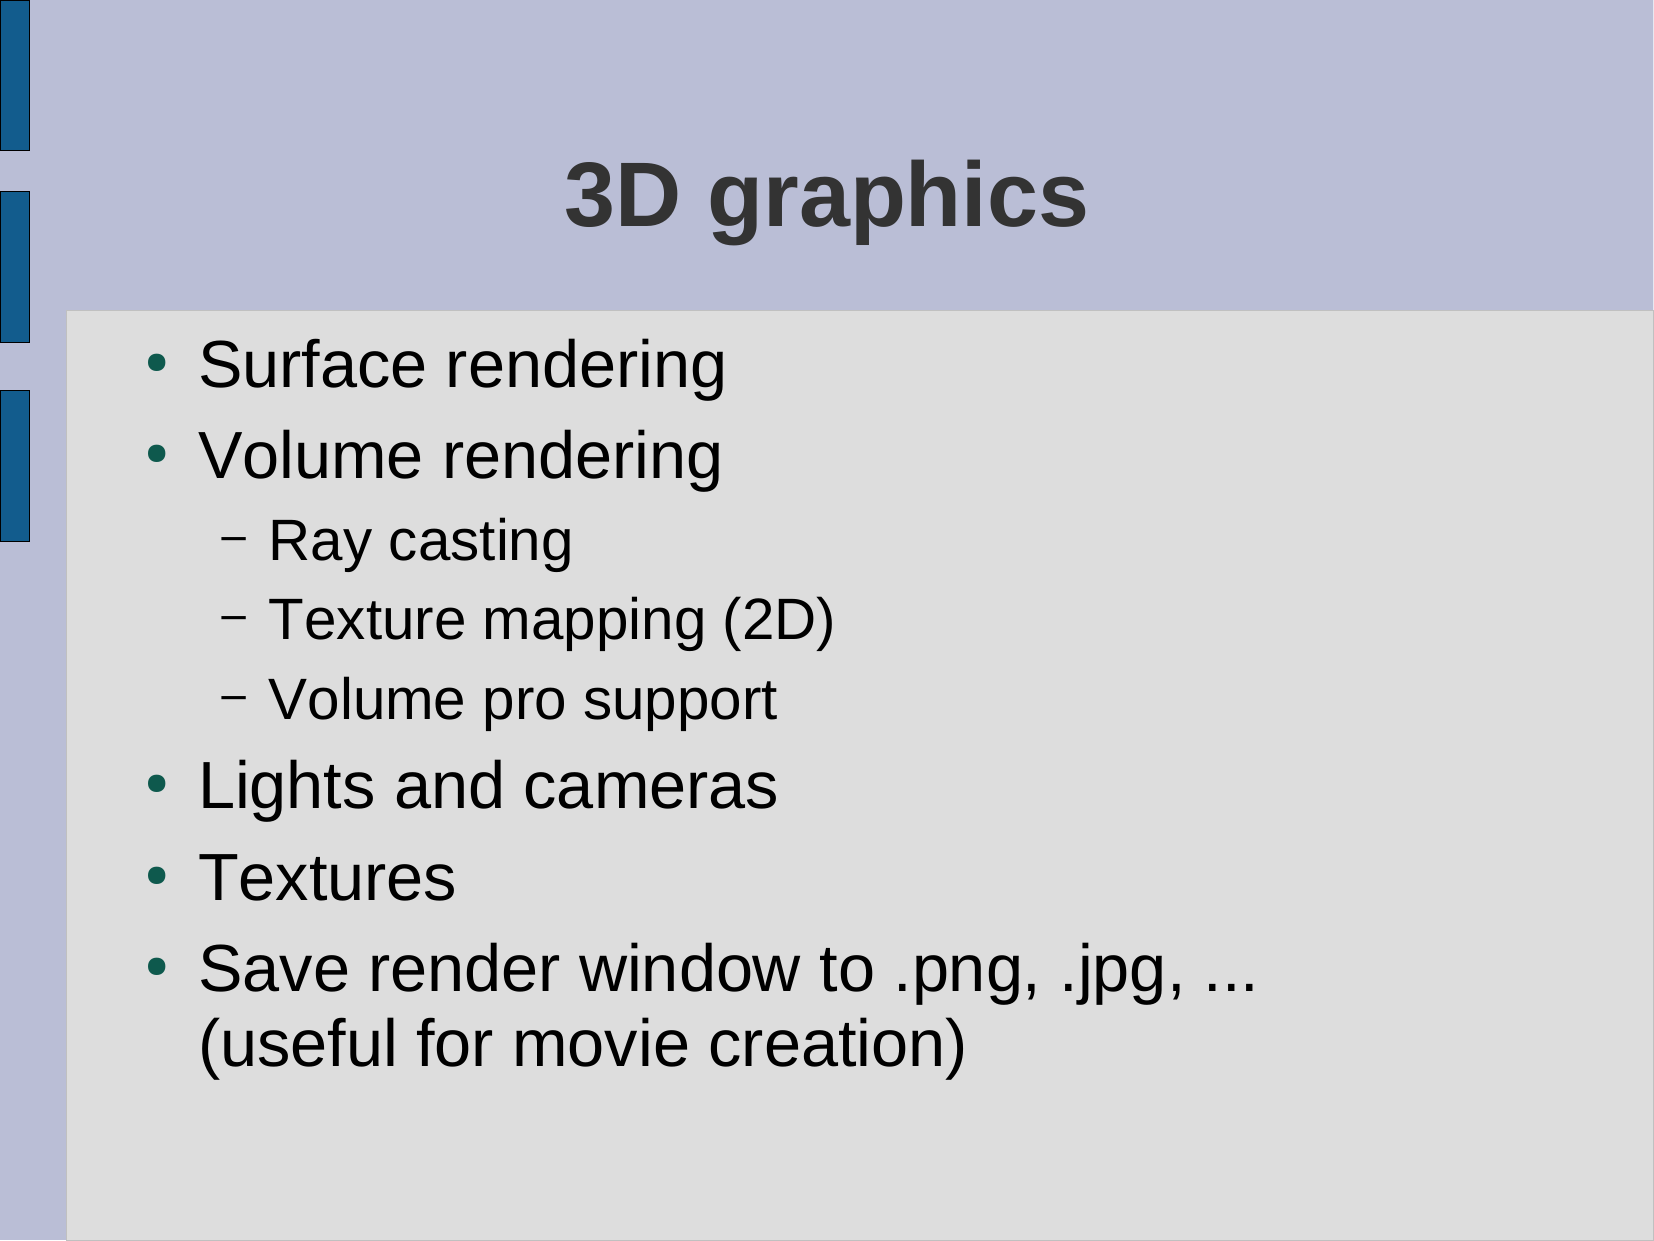

# 3D graphics
Surface rendering
Volume rendering
Ray casting
Texture mapping (2D)
Volume pro support
Lights and cameras
Textures
Save render window to .png, .jpg, ...
(useful for movie creation)